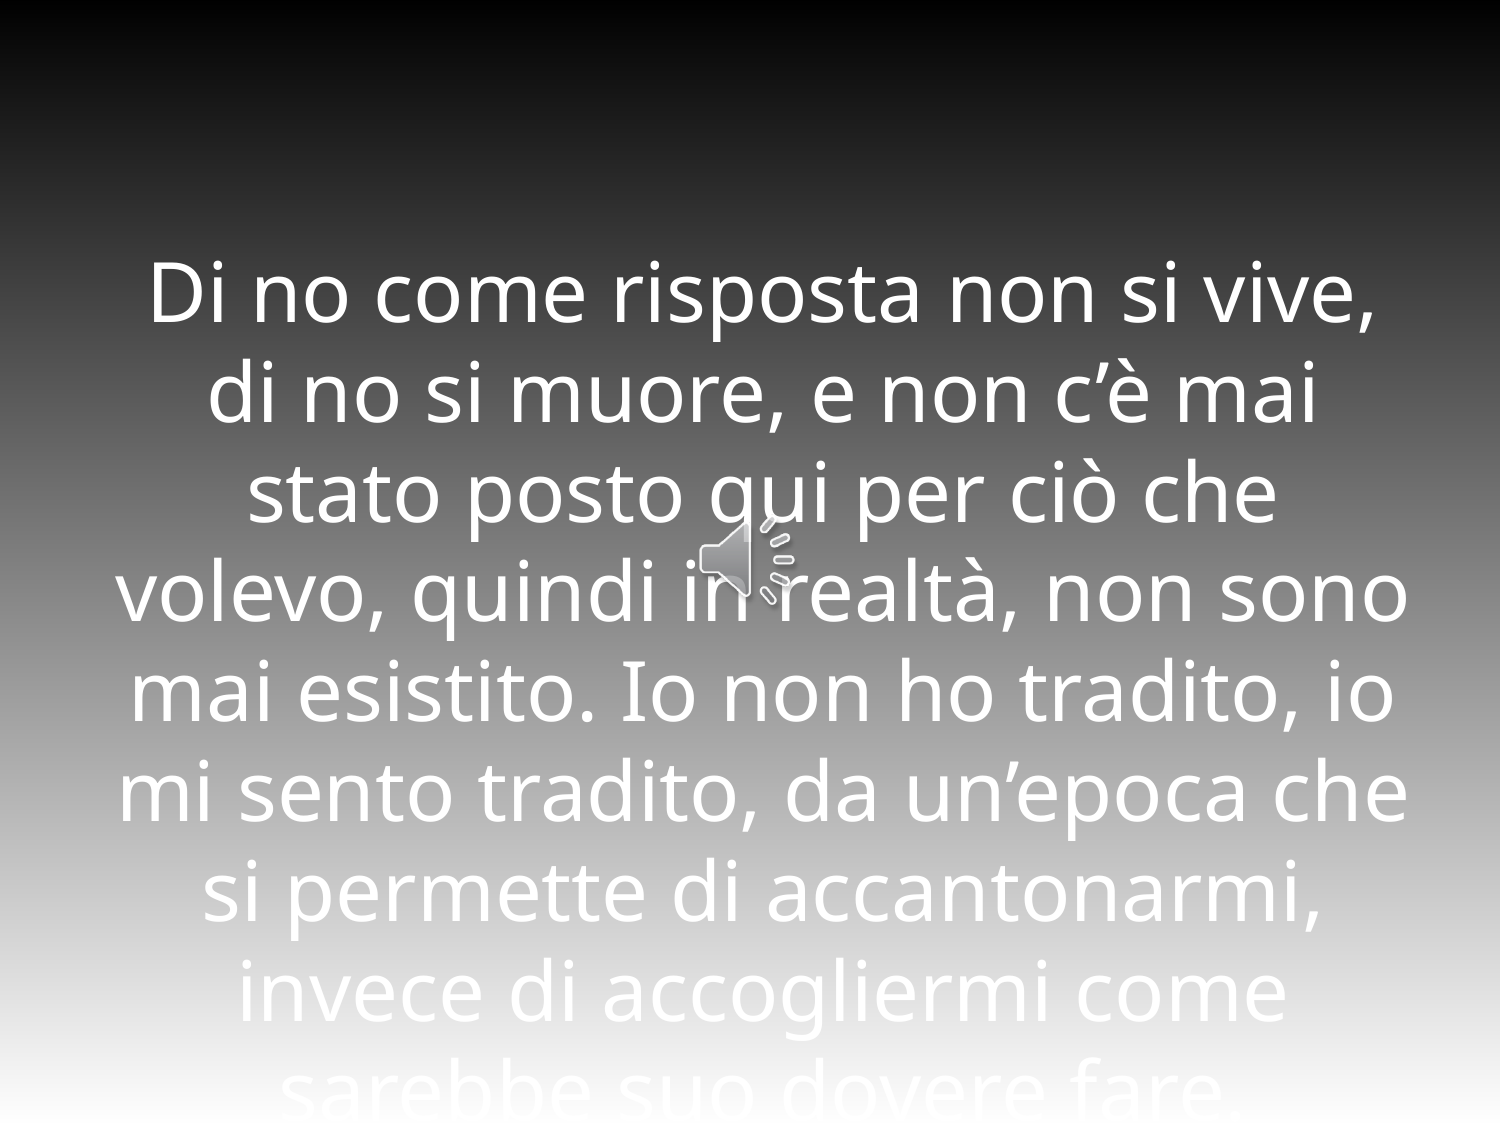

# Di no come risposta non si vive, di no si muore, e non c’è mai stato posto qui per ciò che volevo, quindi in realtà, non sono mai esistito. Io non ho tradito, io mi sento tradito, da un’epoca che si permette di accantonarmi, invece di accogliermi come sarebbe suo dovere fare.